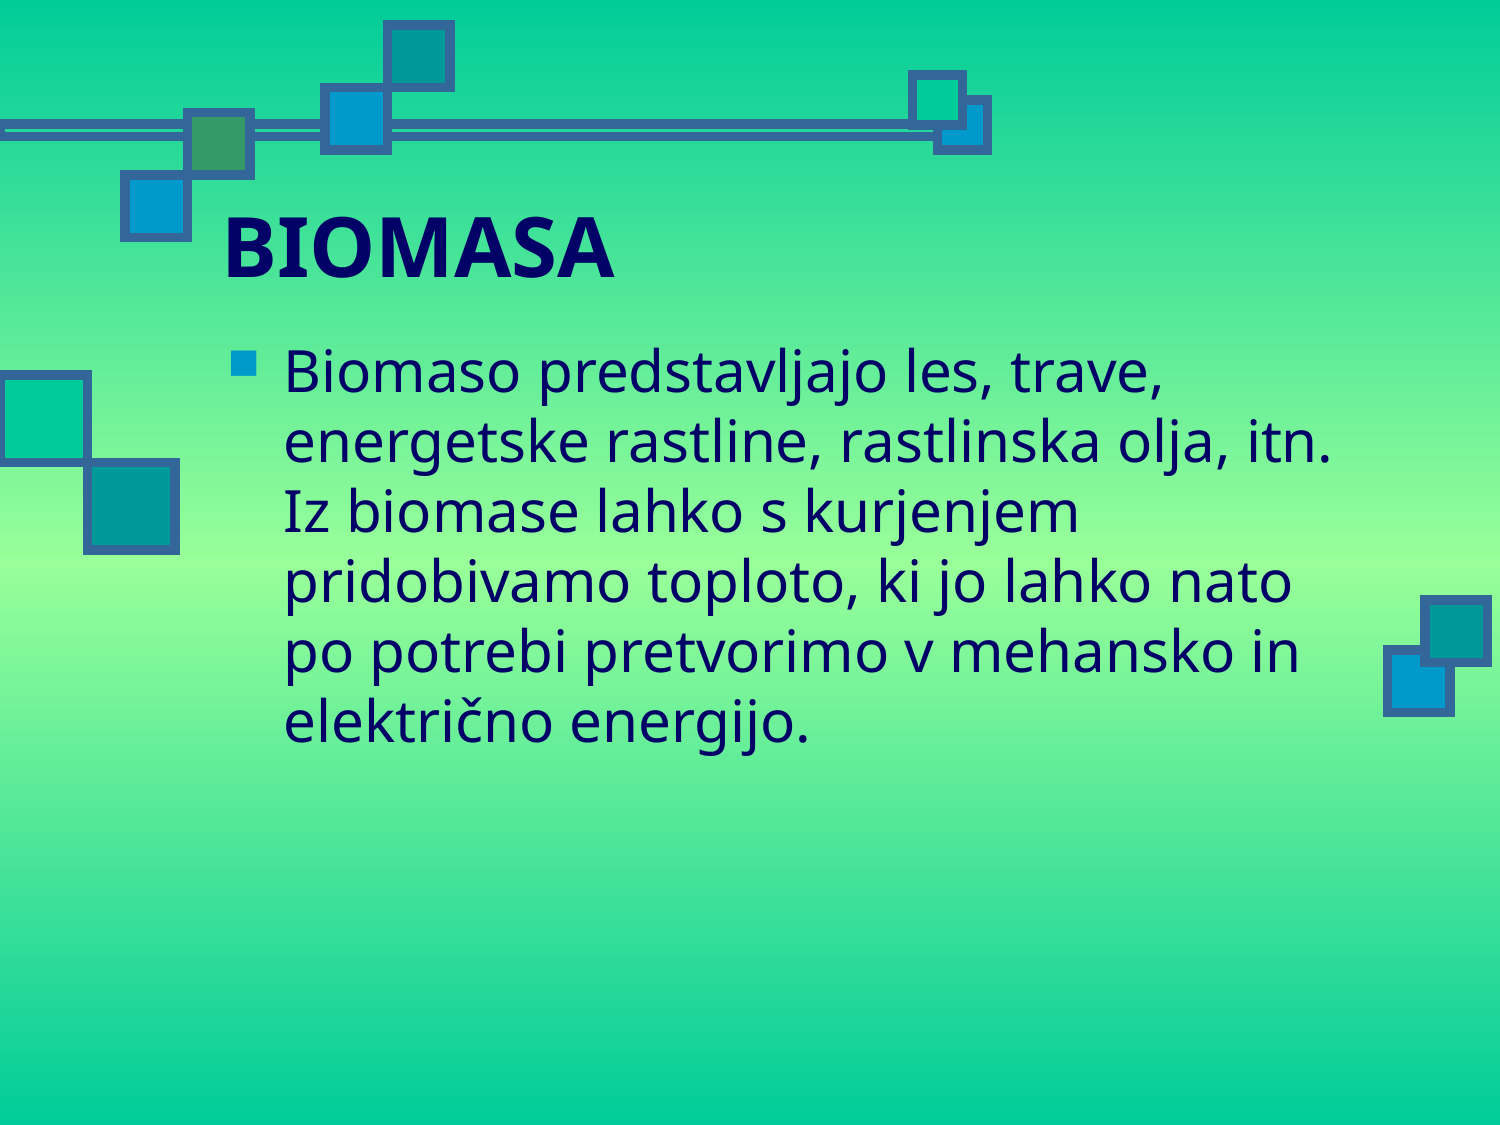

# BIOMASA
Biomaso predstavljajo les, trave, energetske rastline, rastlinska olja, itn. Iz biomase lahko s kurjenjem pridobivamo toploto, ki jo lahko nato po potrebi pretvorimo v mehansko in električno energijo.